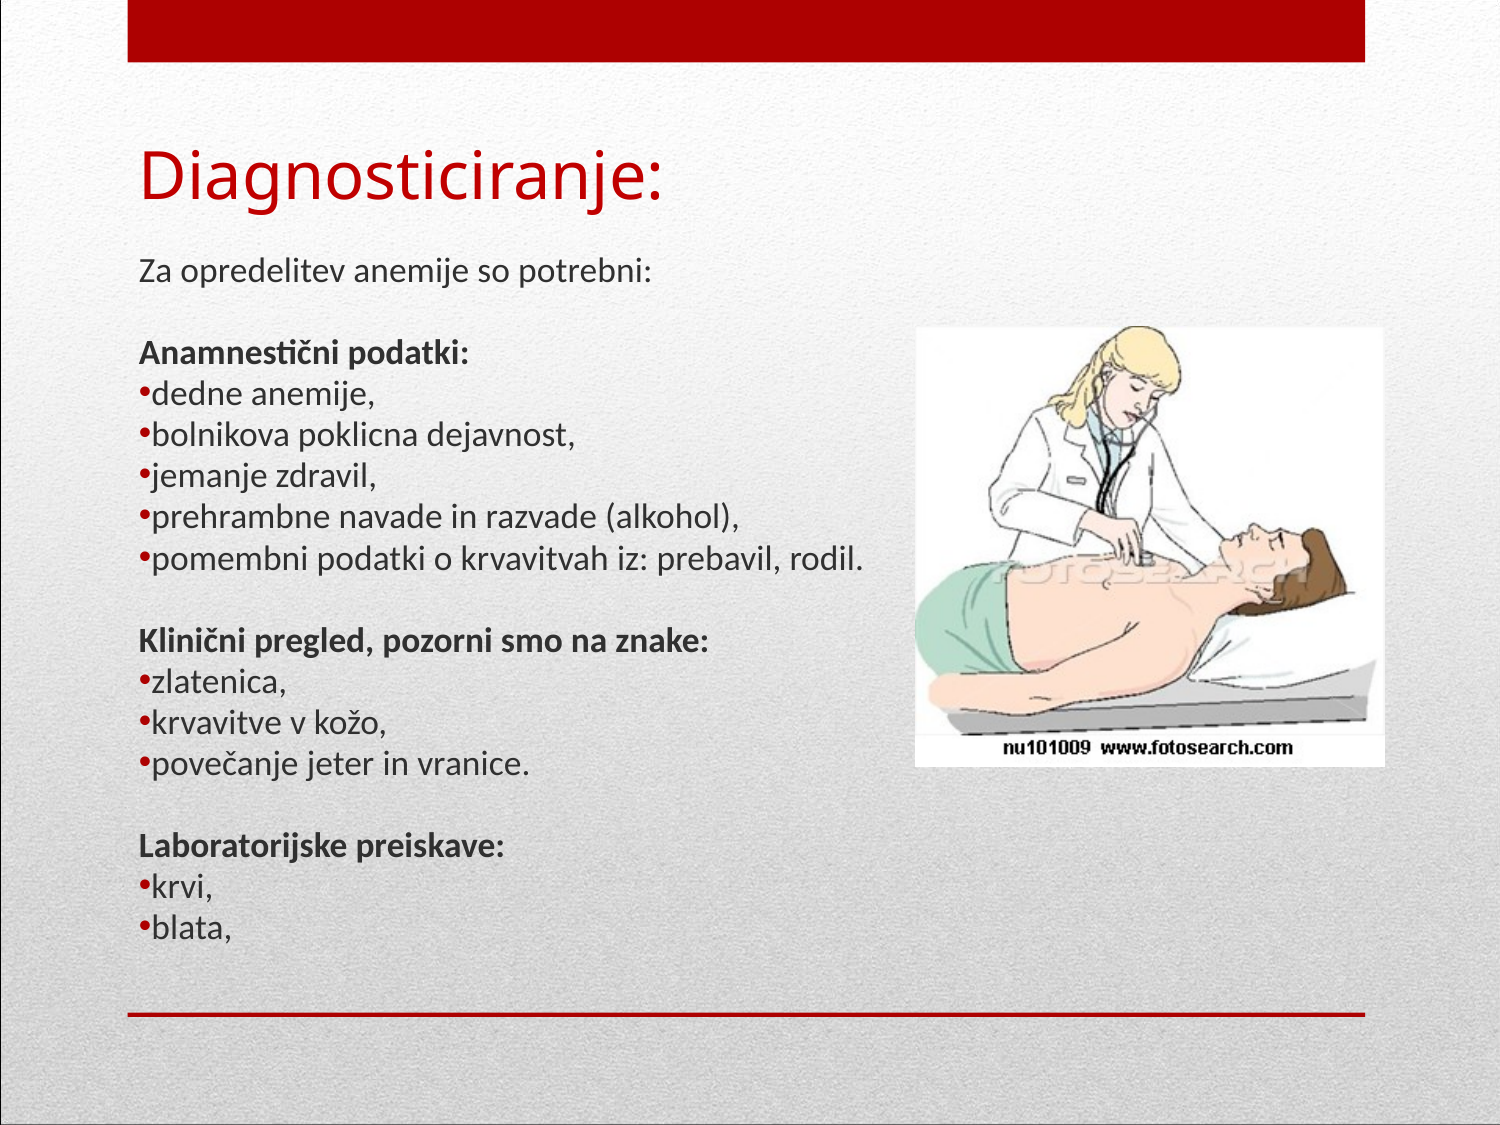

# Diagnosticiranje:
Za opredelitev anemije so potrebni:
Anamnestični podatki:
dedne anemije,
bolnikova poklicna dejavnost,
jemanje zdravil,
prehrambne navade in razvade (alkohol),
pomembni podatki o krvavitvah iz: prebavil, rodil.
Klinični pregled, pozorni smo na znake:
zlatenica,
krvavitve v kožo,
povečanje jeter in vranice.
Laboratorijske preiskave:
krvi,
blata,